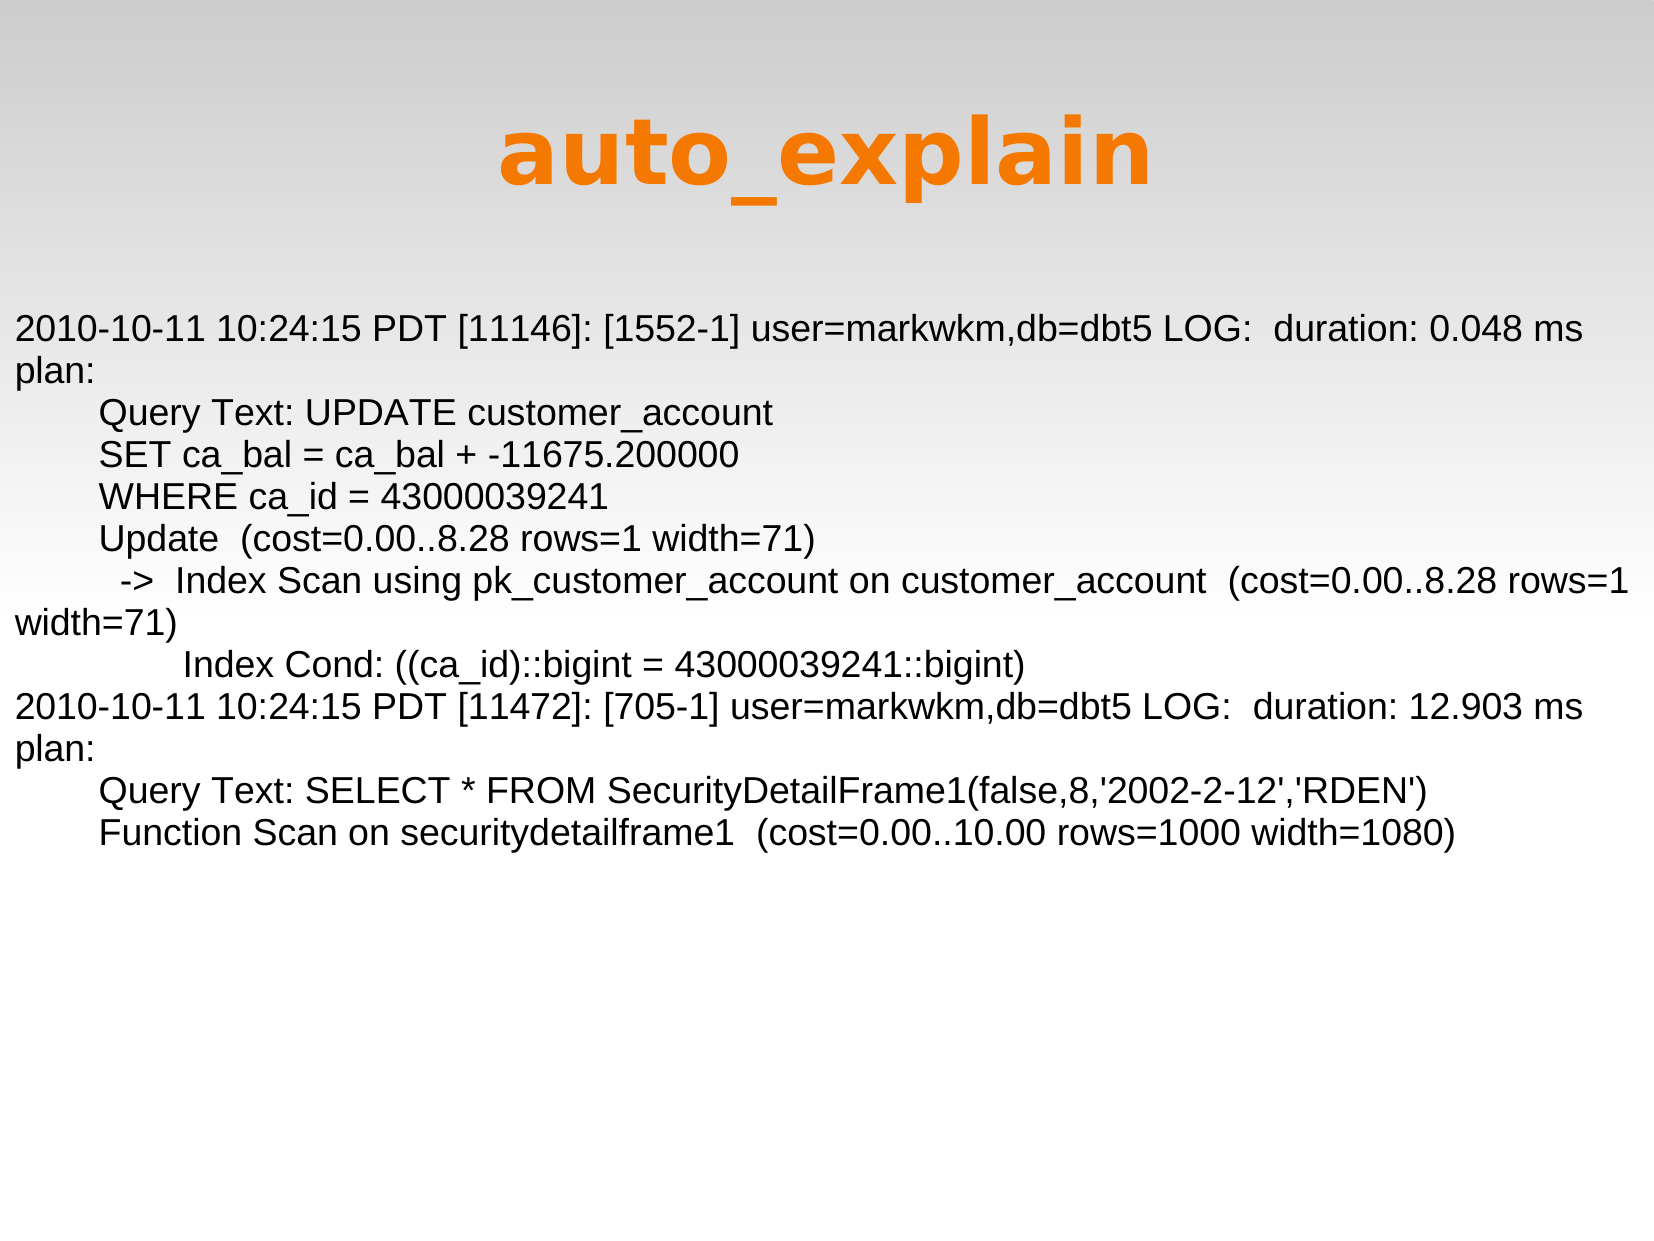

# auto_explain
2010-10-11 10:24:15 PDT [11146]: [1552-1] user=markwkm,db=dbt5 LOG: duration: 0.048 ms plan:
 Query Text: UPDATE customer_account
 SET ca_bal = ca_bal + -11675.200000
 WHERE ca_id = 43000039241
 Update (cost=0.00..8.28 rows=1 width=71)
 -> Index Scan using pk_customer_account on customer_account (cost=0.00..8.28 rows=1 width=71)
 Index Cond: ((ca_id)::bigint = 43000039241::bigint)
2010-10-11 10:24:15 PDT [11472]: [705-1] user=markwkm,db=dbt5 LOG: duration: 12.903 ms plan:
 Query Text: SELECT * FROM SecurityDetailFrame1(false,8,'2002-2-12','RDEN')
 Function Scan on securitydetailframe1 (cost=0.00..10.00 rows=1000 width=1080)